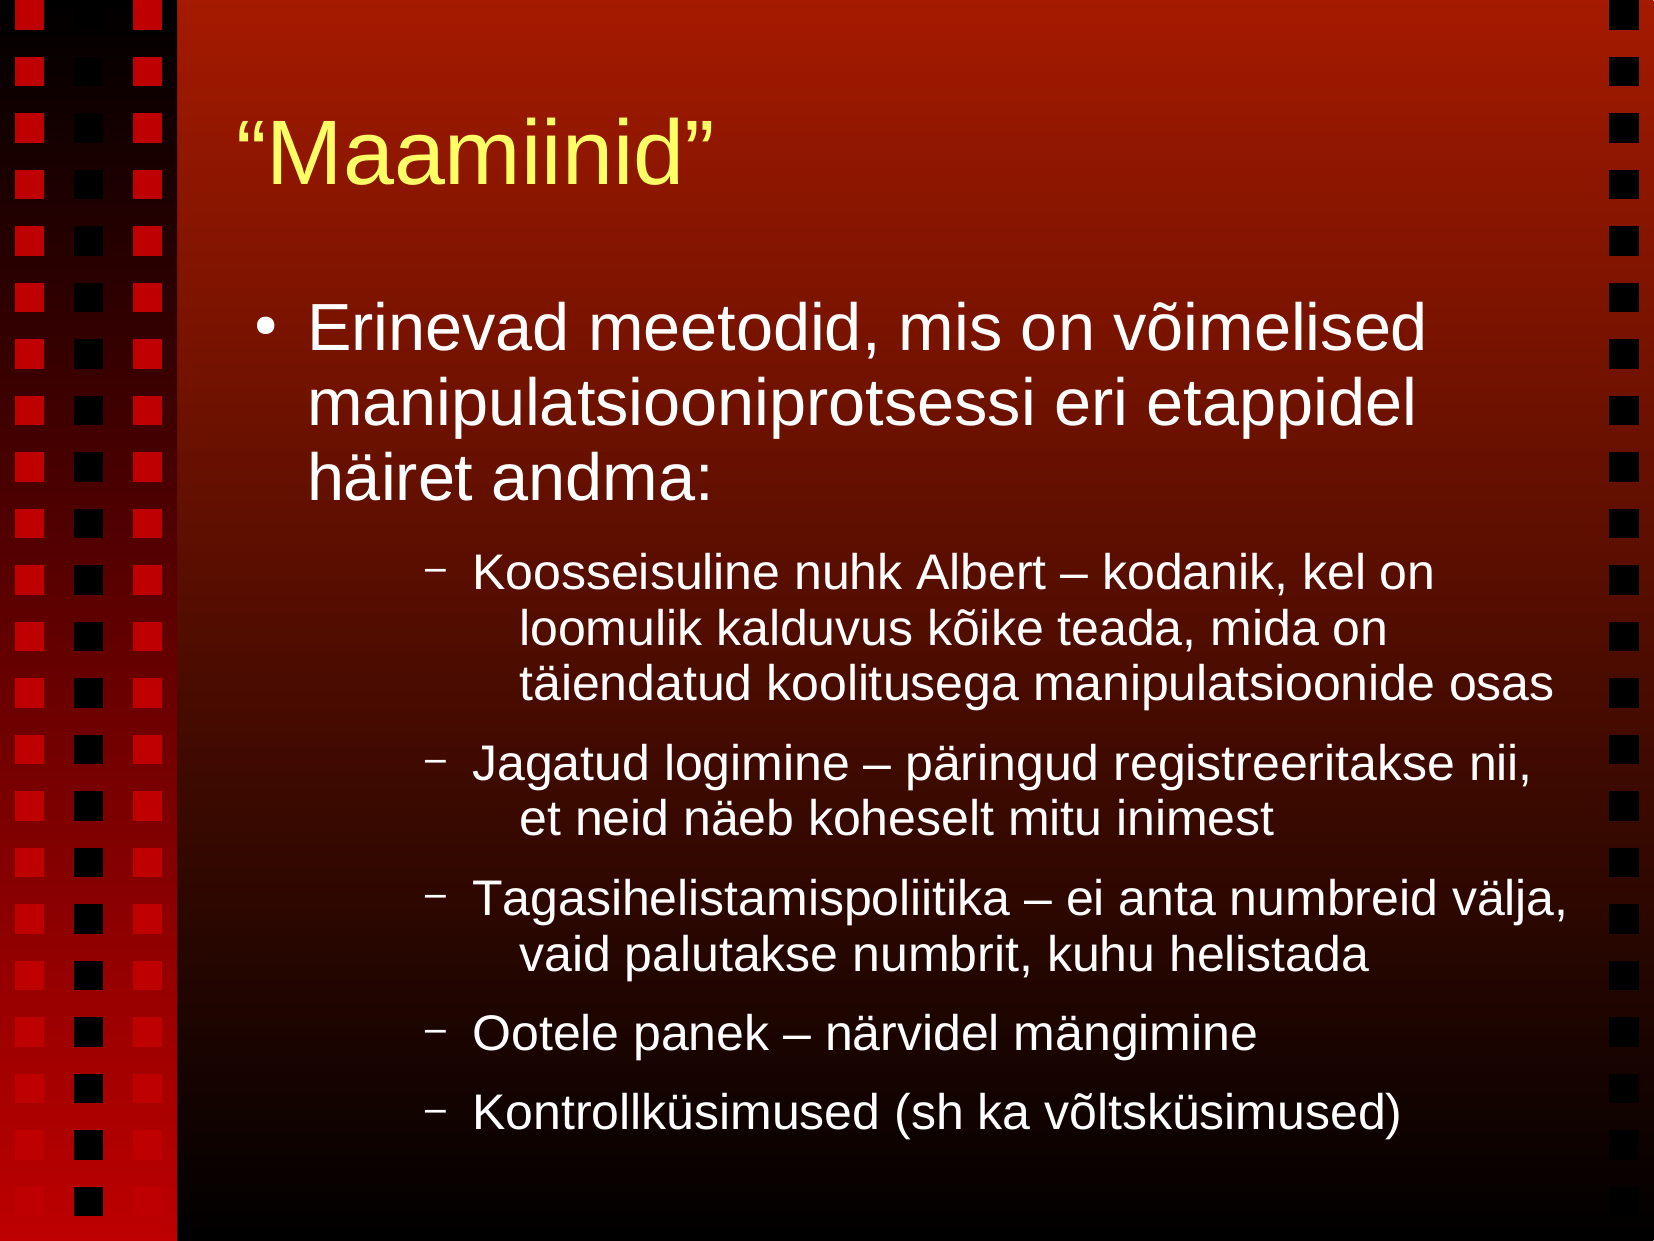

# “Maamiinid”
Erinevad meetodid, mis on võimelised manipulatsiooniprotsessi eri etappidel häiret andma:
Koosseisuline nuhk Albert – kodanik, kel on loomulik kalduvus kõike teada, mida on täiendatud koolitusega manipulatsioonide osas
Jagatud logimine – päringud registreeritakse nii, et neid näeb koheselt mitu inimest
Tagasihelistamispoliitika – ei anta numbreid välja, vaid palutakse numbrit, kuhu helistada
Ootele panek – närvidel mängimine
Kontrollküsimused (sh ka võltsküsimused)